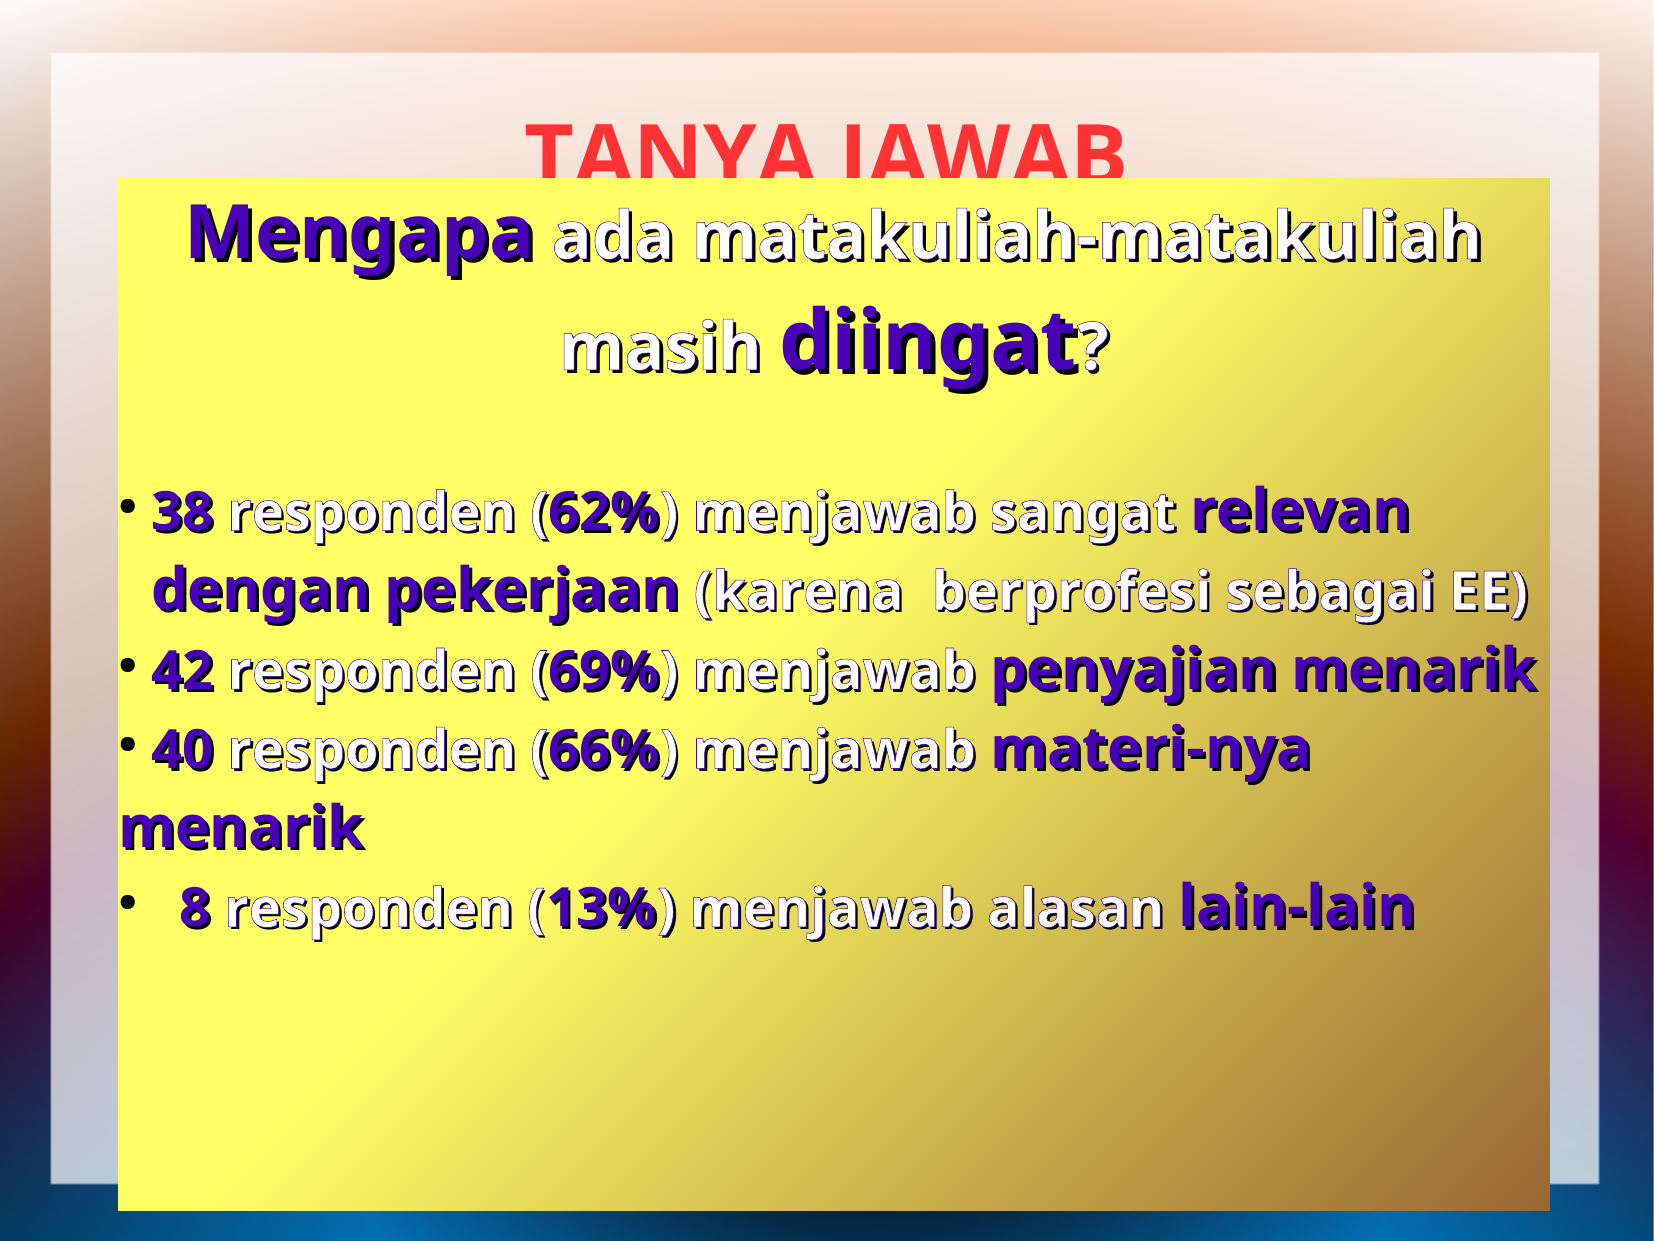

# TANYA JAWAB
Mengapa ada matakuliah-matakuliah masih diingat?
 38 responden (62%) menjawab sangat relevan
 dengan pekerjaan (karena berprofesi sebagai EE)
 42 responden (69%) menjawab penyajian menarik
 40 responden (66%) menjawab materi-nya menarik
 8 responden (13%) menjawab alasan lain-lain